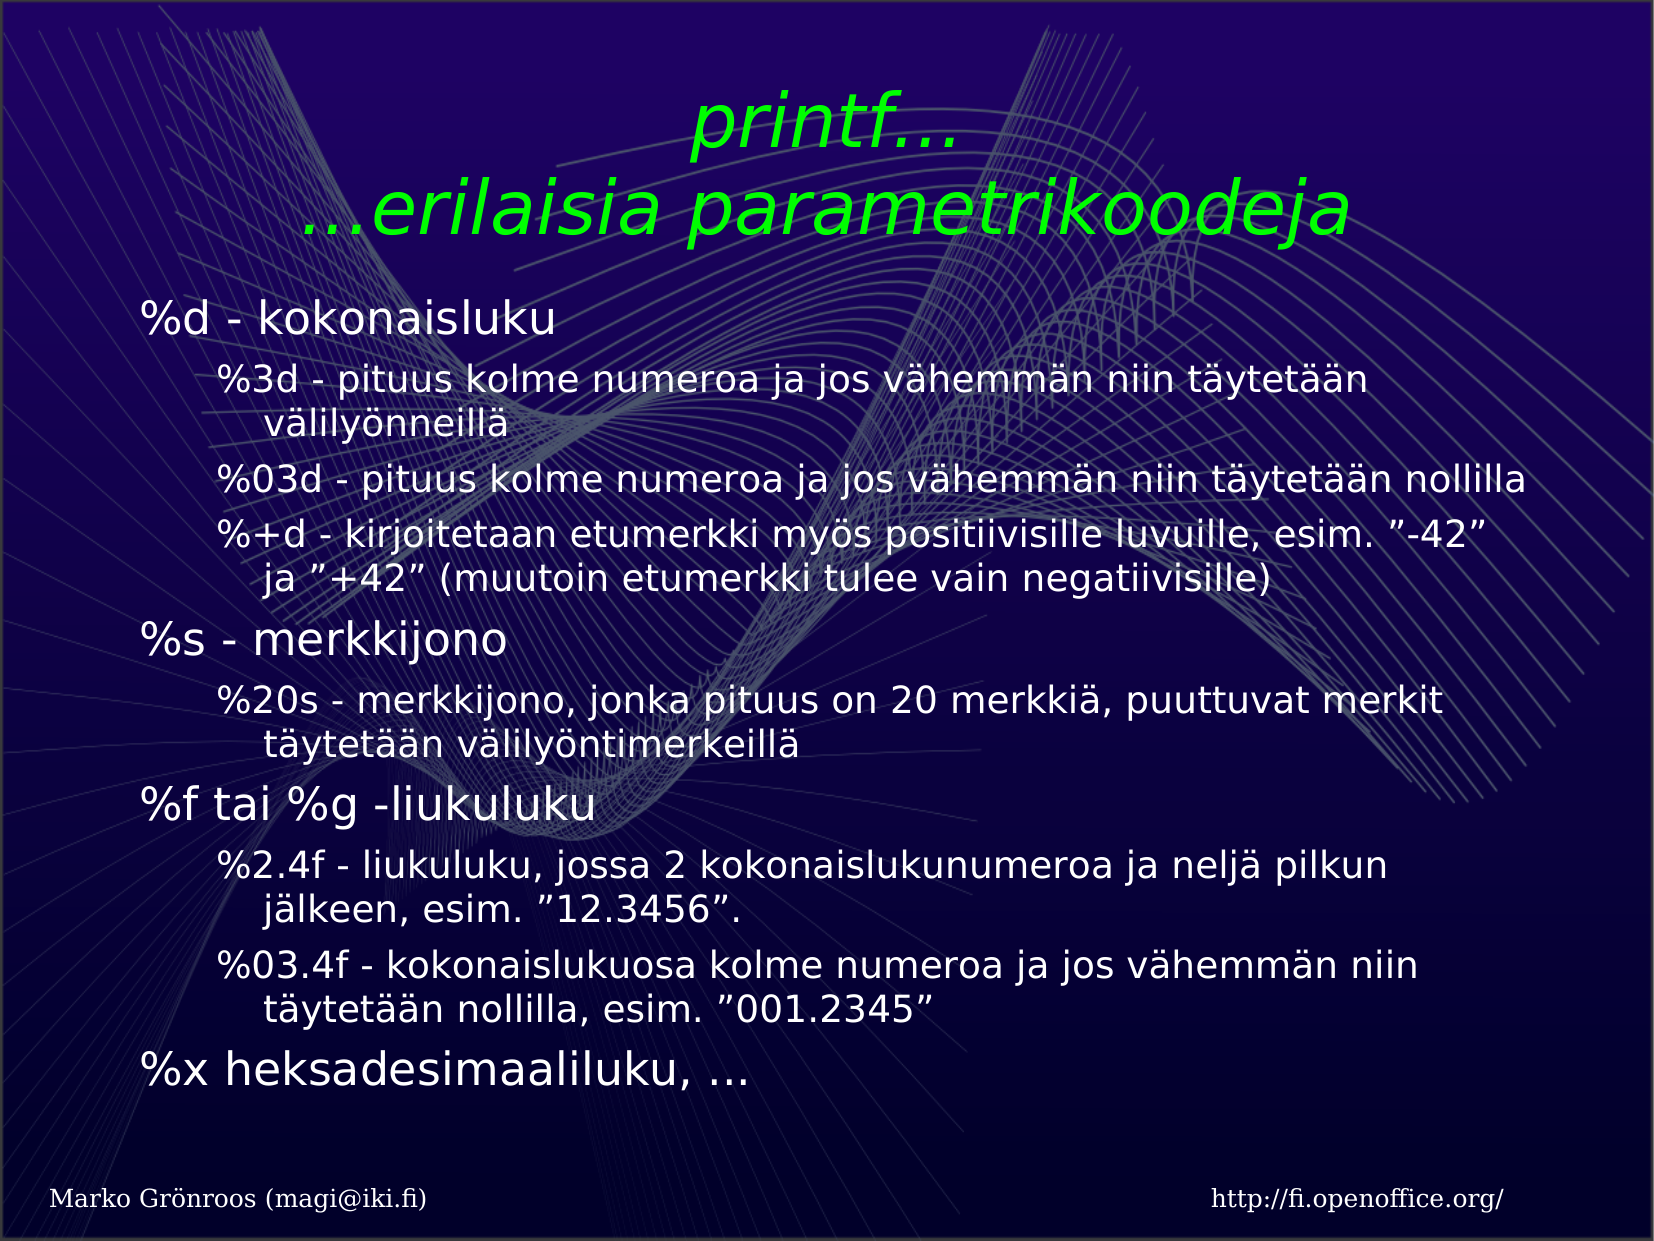

# printf... ...erilaisia parametrikoodeja
%d - kokonaisluku
%3d - pituus kolme numeroa ja jos vähemmän niin täytetään välilyönneillä
%03d - pituus kolme numeroa ja jos vähemmän niin täytetään nollilla
%+d - kirjoitetaan etumerkki myös positiivisille luvuille, esim. ”-42” ja ”+42” (muutoin etumerkki tulee vain negatiivisille)
%s - merkkijono
%20s - merkkijono, jonka pituus on 20 merkkiä, puuttuvat merkit täytetään välilyöntimerkeillä
%f tai %g -liukuluku
%2.4f - liukuluku, jossa 2 kokonaislukunumeroa ja neljä pilkun jälkeen, esim. ”12.3456”.
%03.4f - kokonaislukuosa kolme numeroa ja jos vähemmän niin täytetään nollilla, esim. ”001.2345”
%x heksadesimaaliluku, ...